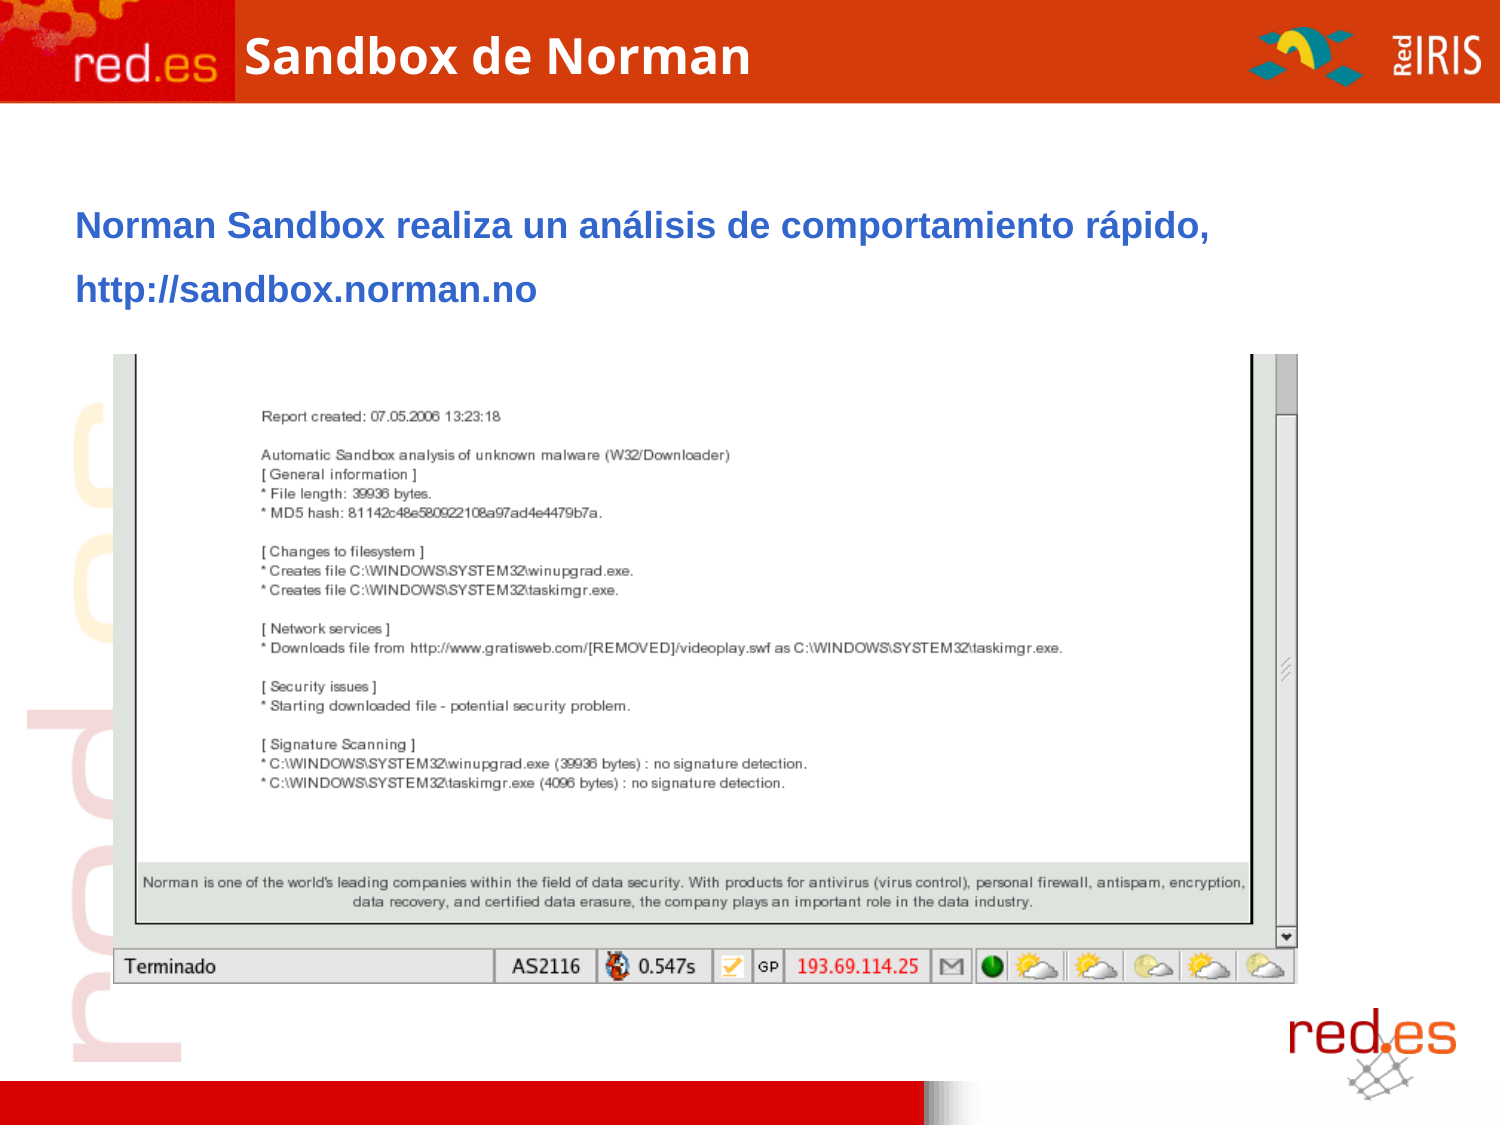

# Sandbox de Norman
Norman Sandbox realiza un análisis de comportamiento rápido,
http://sandbox.norman.no